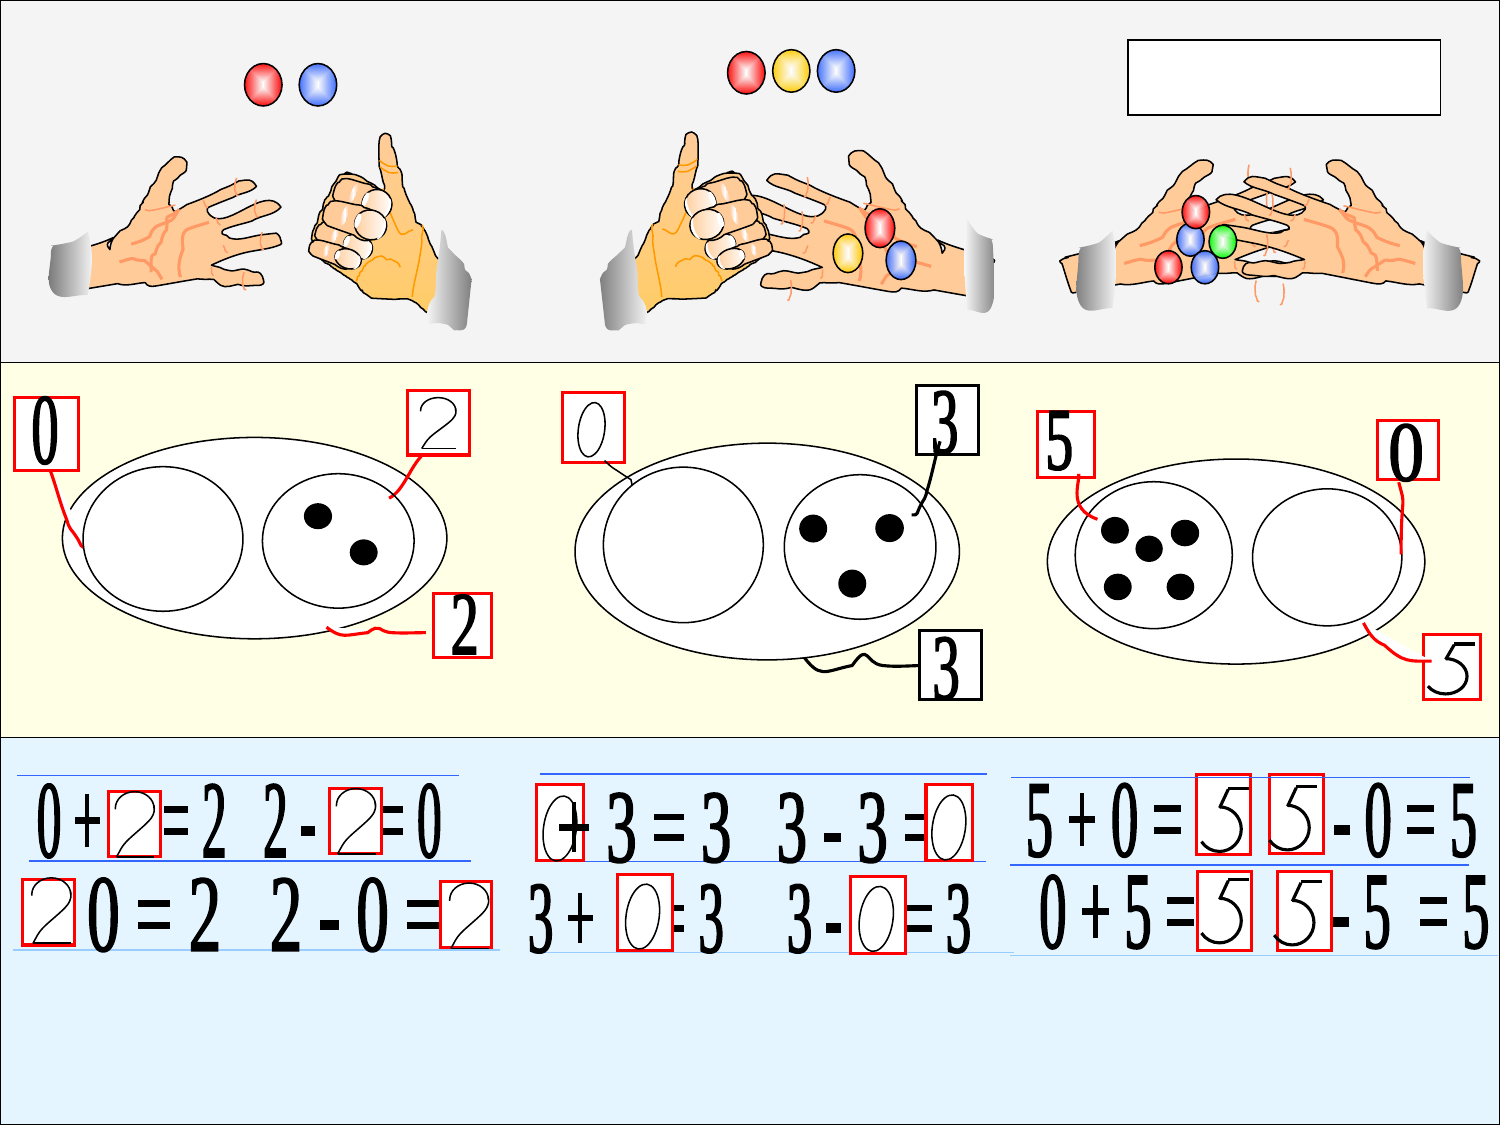

# Rovnice
3
0
5
0
2
3
5 + 0 = - 0 = 5
0 + = 2 2 - = 0
 + 3 = 3 3 - 3 =
0 + 5 = - 5 = 5
 3 + = 3 3 - = 3
 + 0 = 2 2 - 0 =